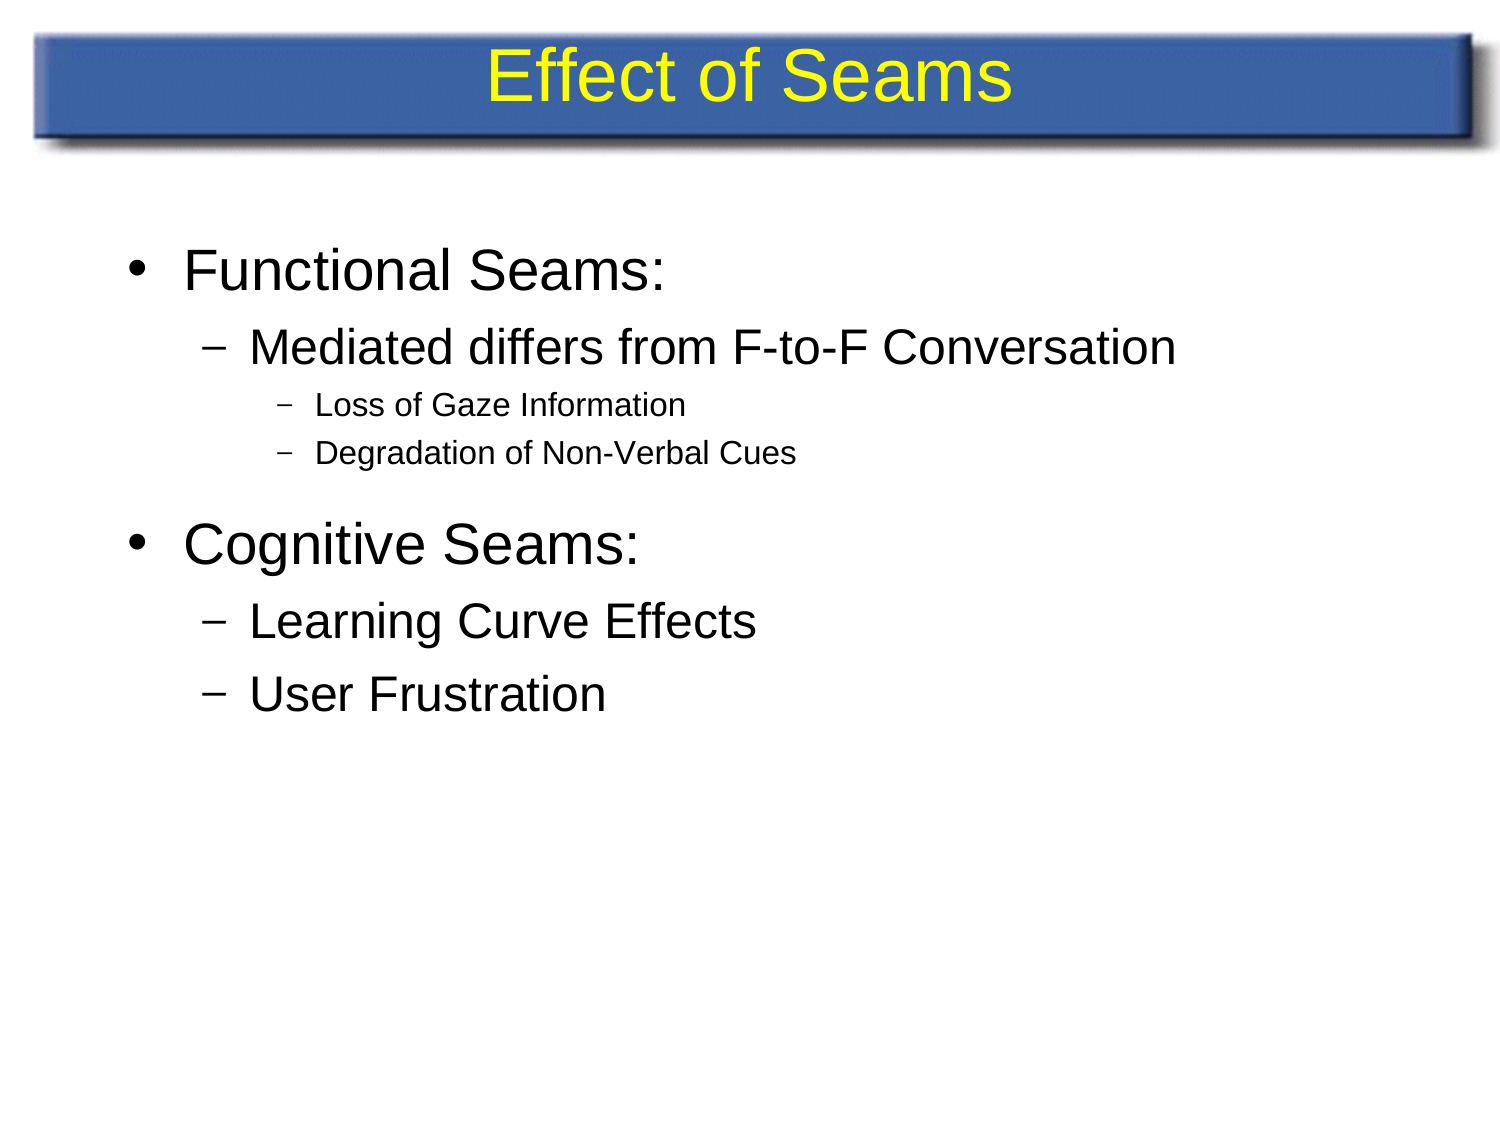

# Effect of Seams
Functional Seams:
Mediated differs from F-to-F Conversation
Loss of Gaze Information
Degradation of Non-Verbal Cues
Cognitive Seams:
Learning Curve Effects
User Frustration